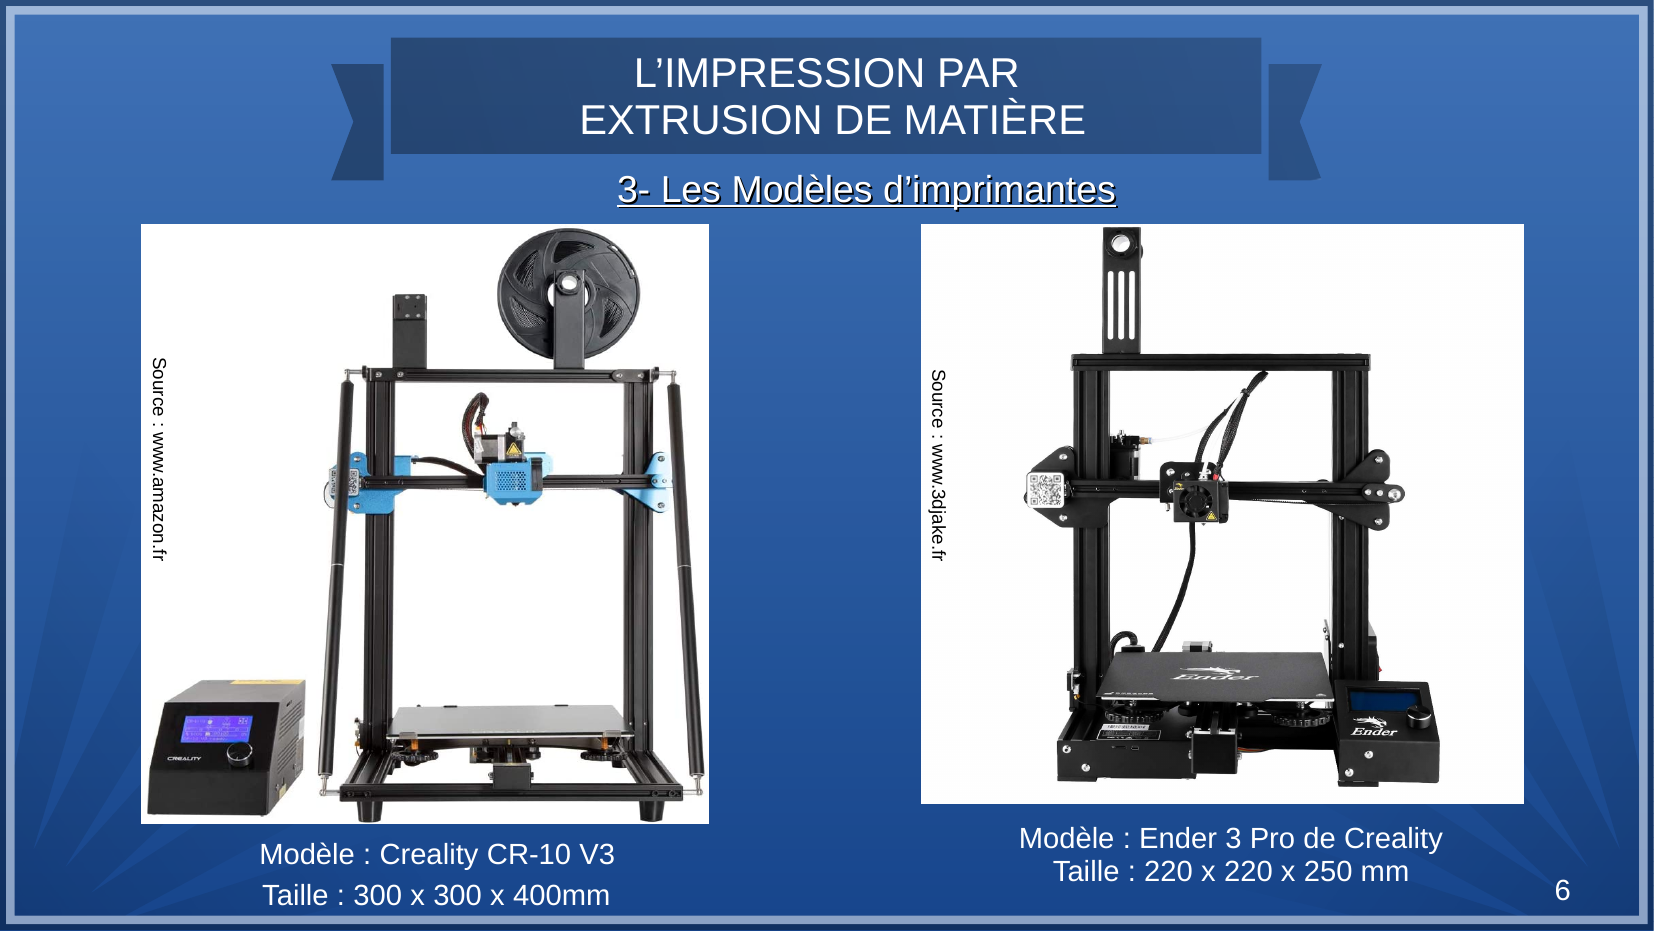

# L’IMPRESSION PAR EXTRUSION DE MATIÈRE
3- Les Modèles d’imprimantes
Source : www.amazon.fr
Source : www.3djake.fr
Modèle : Ender 3 Pro de Creality
Taille : 220 x 220 x 250 mm
Modèle : Creality CR-10 V3
Taille : 300 x 300 x 400mm
6